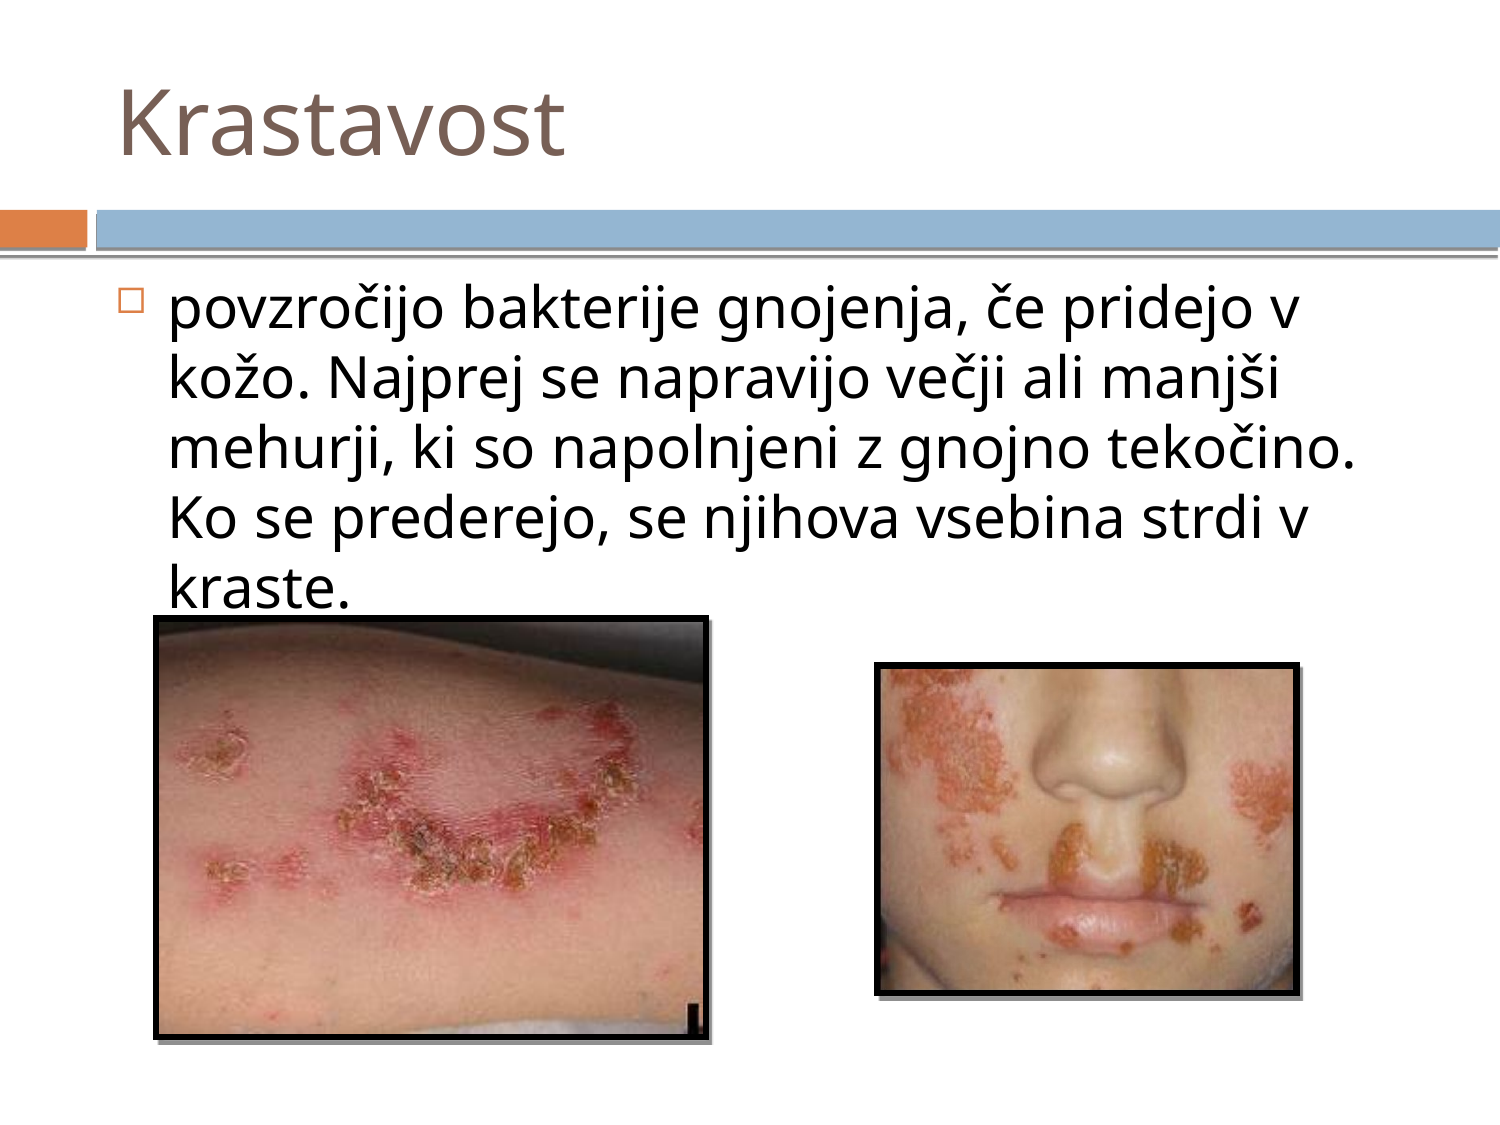

# Krastavost
povzročijo bakterije gnojenja, če pridejo v kožo. Najprej se napravijo večji ali manjši mehurji, ki so napolnjeni z gnojno tekočino. Ko se prederejo, se njihova vsebina strdi v kraste.